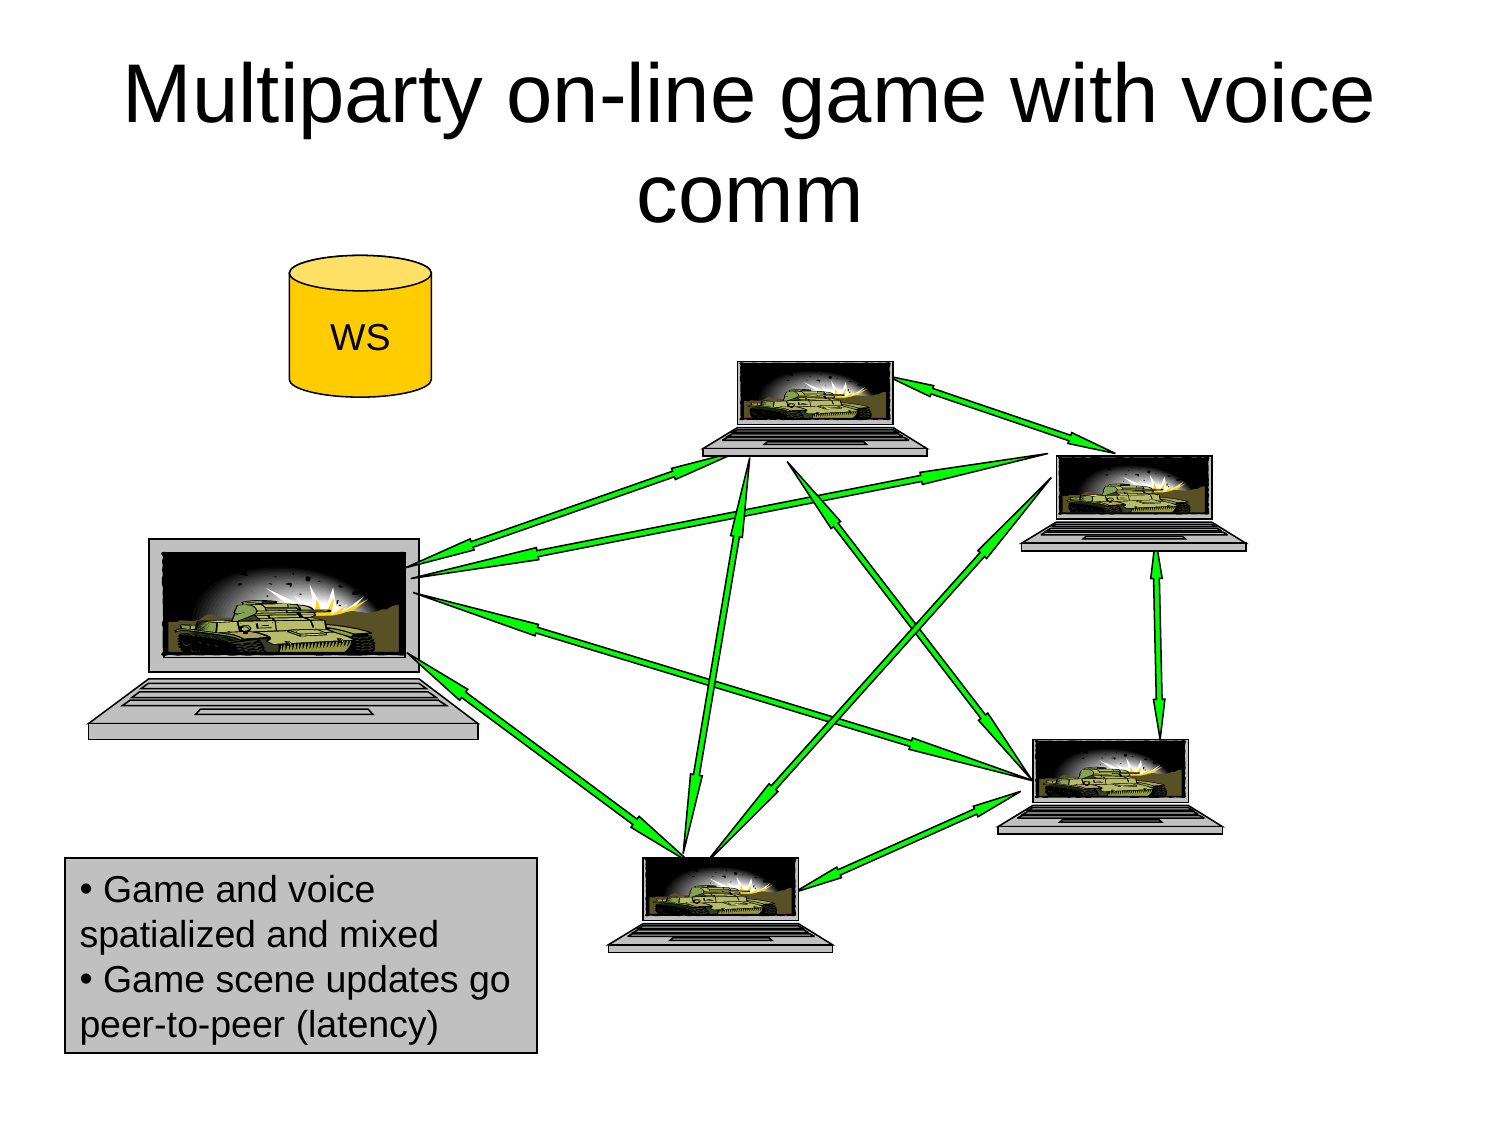

# Multiparty on-line game with voice comm
WS
 Game and voice spatialized and mixed
 Game scene updates go peer-to-peer (latency)